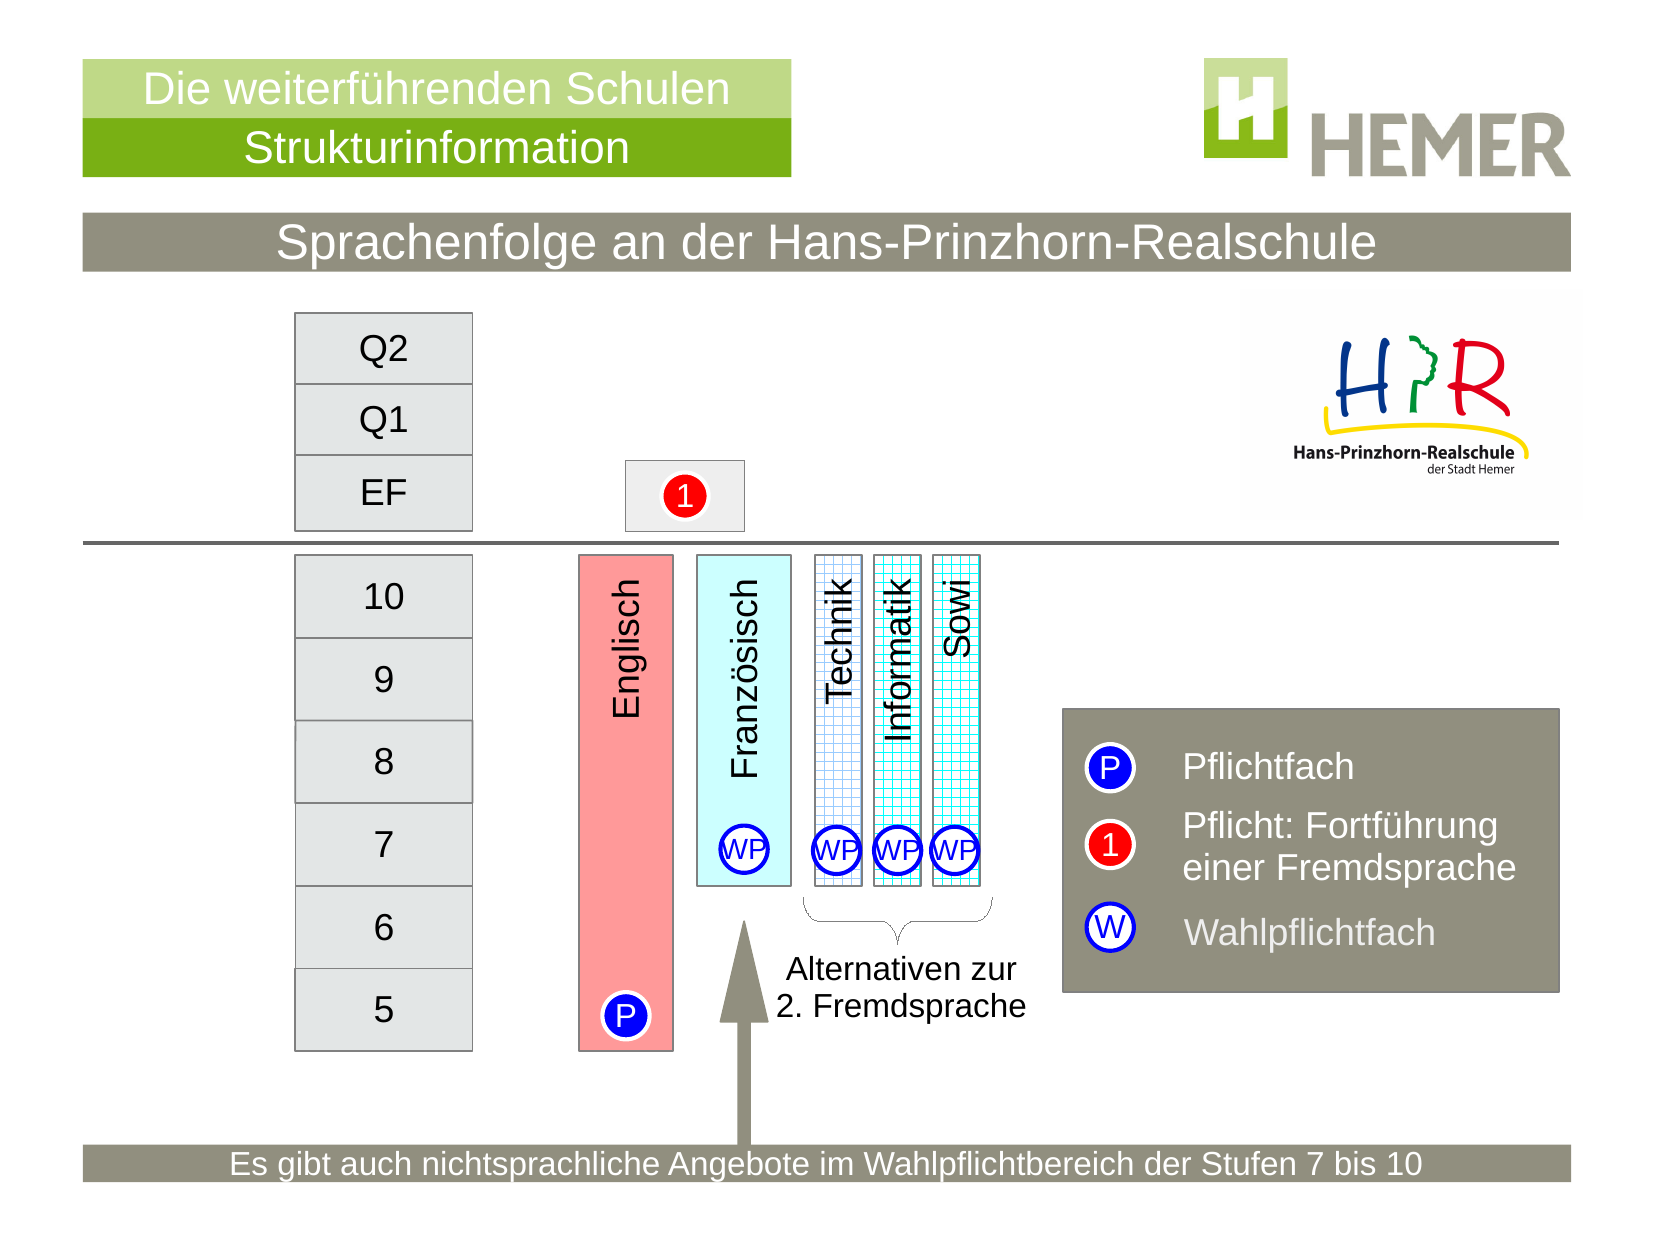

# Sprachenfolge an der Hans-Prinzhorn-Realschule
Q2
Q1
EF
1
10
9
Französisch
Technik
Informatik
Sowi
8
Pflichtfach
P
Englisch
Pflicht: Fortführung
einer Fremdsprache
7
1
WP
WP
WP
WP
6
W
Wahlpflichtfach
Alternativen zur
2. Fremdsprache
5
P
Es gibt auch nichtsprachliche Angebote im Wahlpflichtbereich der Stufen 7 bis 10